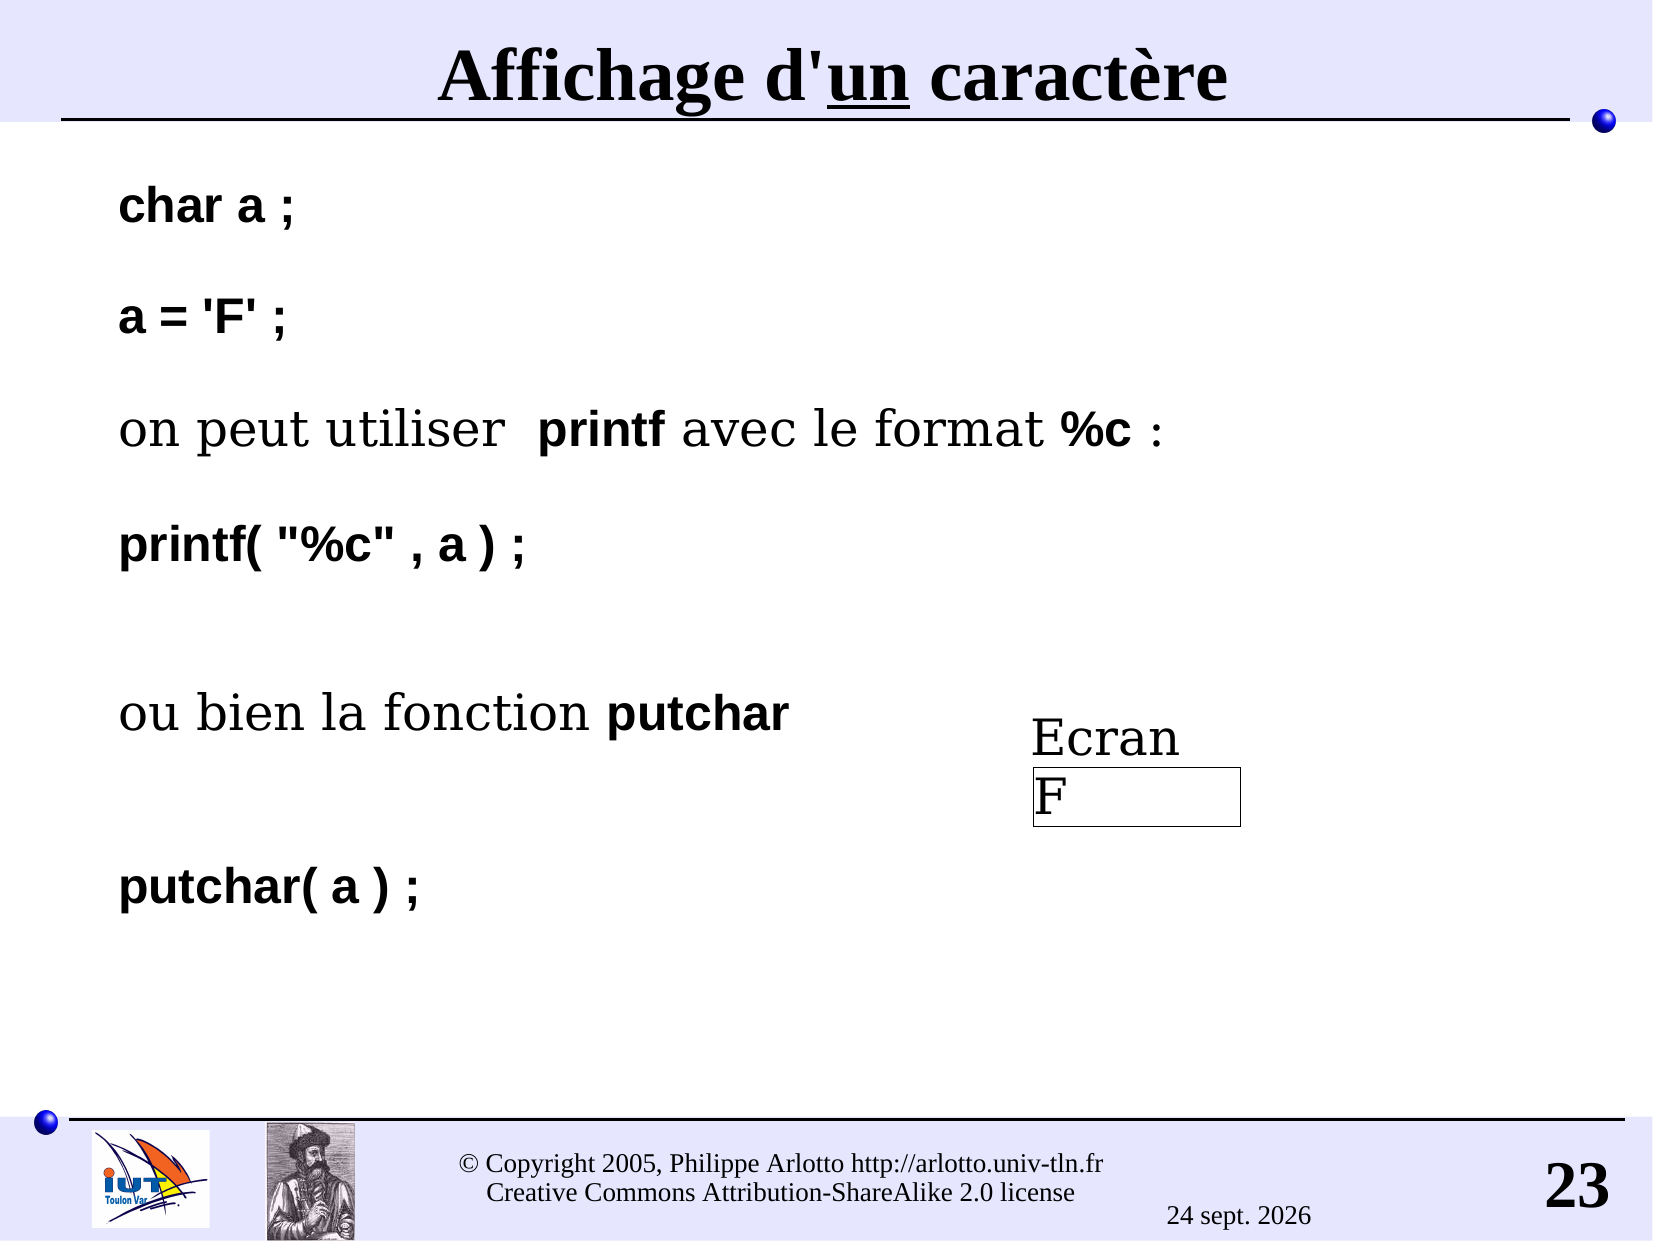

# Affichage d'un caractère
char a ;
a = 'F' ;
on peut utiliser printf avec le format %c :
printf( "%c" , a ) ;
ou bien la fonction putchar
putchar( a ) ;
Ecran
F